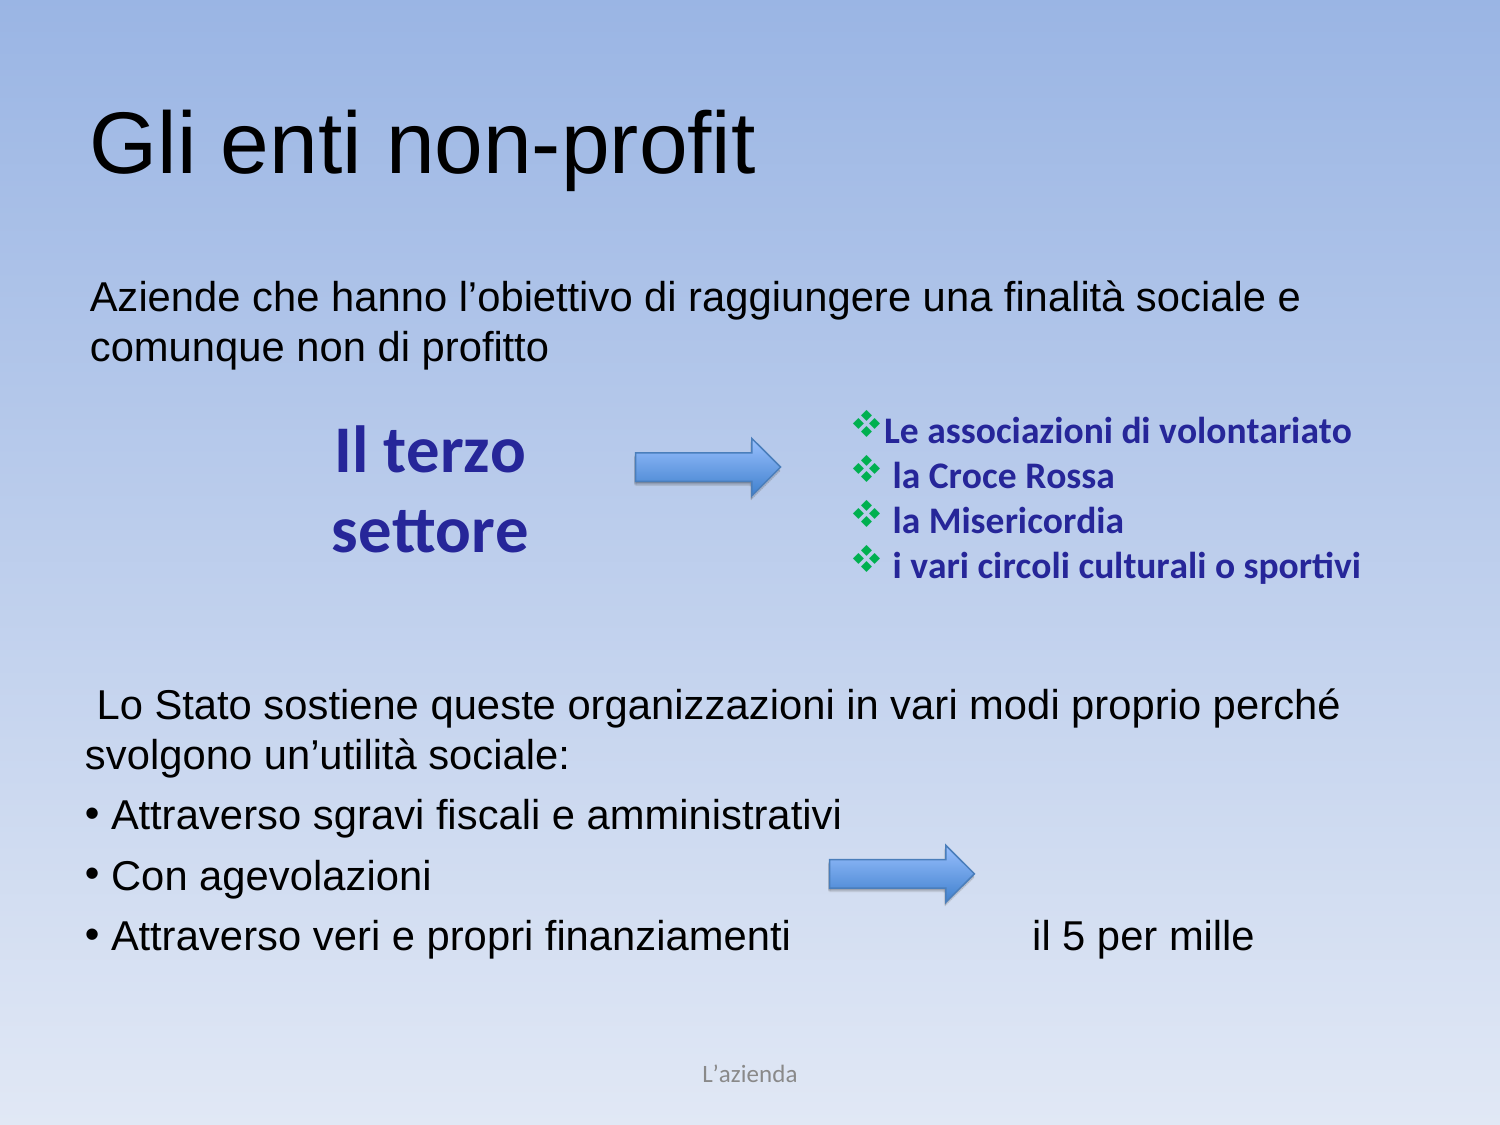

Gli enti non-profit
Aziende che hanno l’obiettivo di raggiungere una finalità sociale e comunque non di profitto
Il terzo settore
Le associazioni di volontariato
 la Croce Rossa
 la Misericordia
 i vari circoli culturali o sportivi
 Lo Stato sostiene queste organizzazioni in vari modi proprio perché svolgono un’utilità sociale:
 Attraverso sgravi fiscali e amministrativi
 Con agevolazioni
 Attraverso veri e propri finanziamenti il 5 per mille
L’azienda